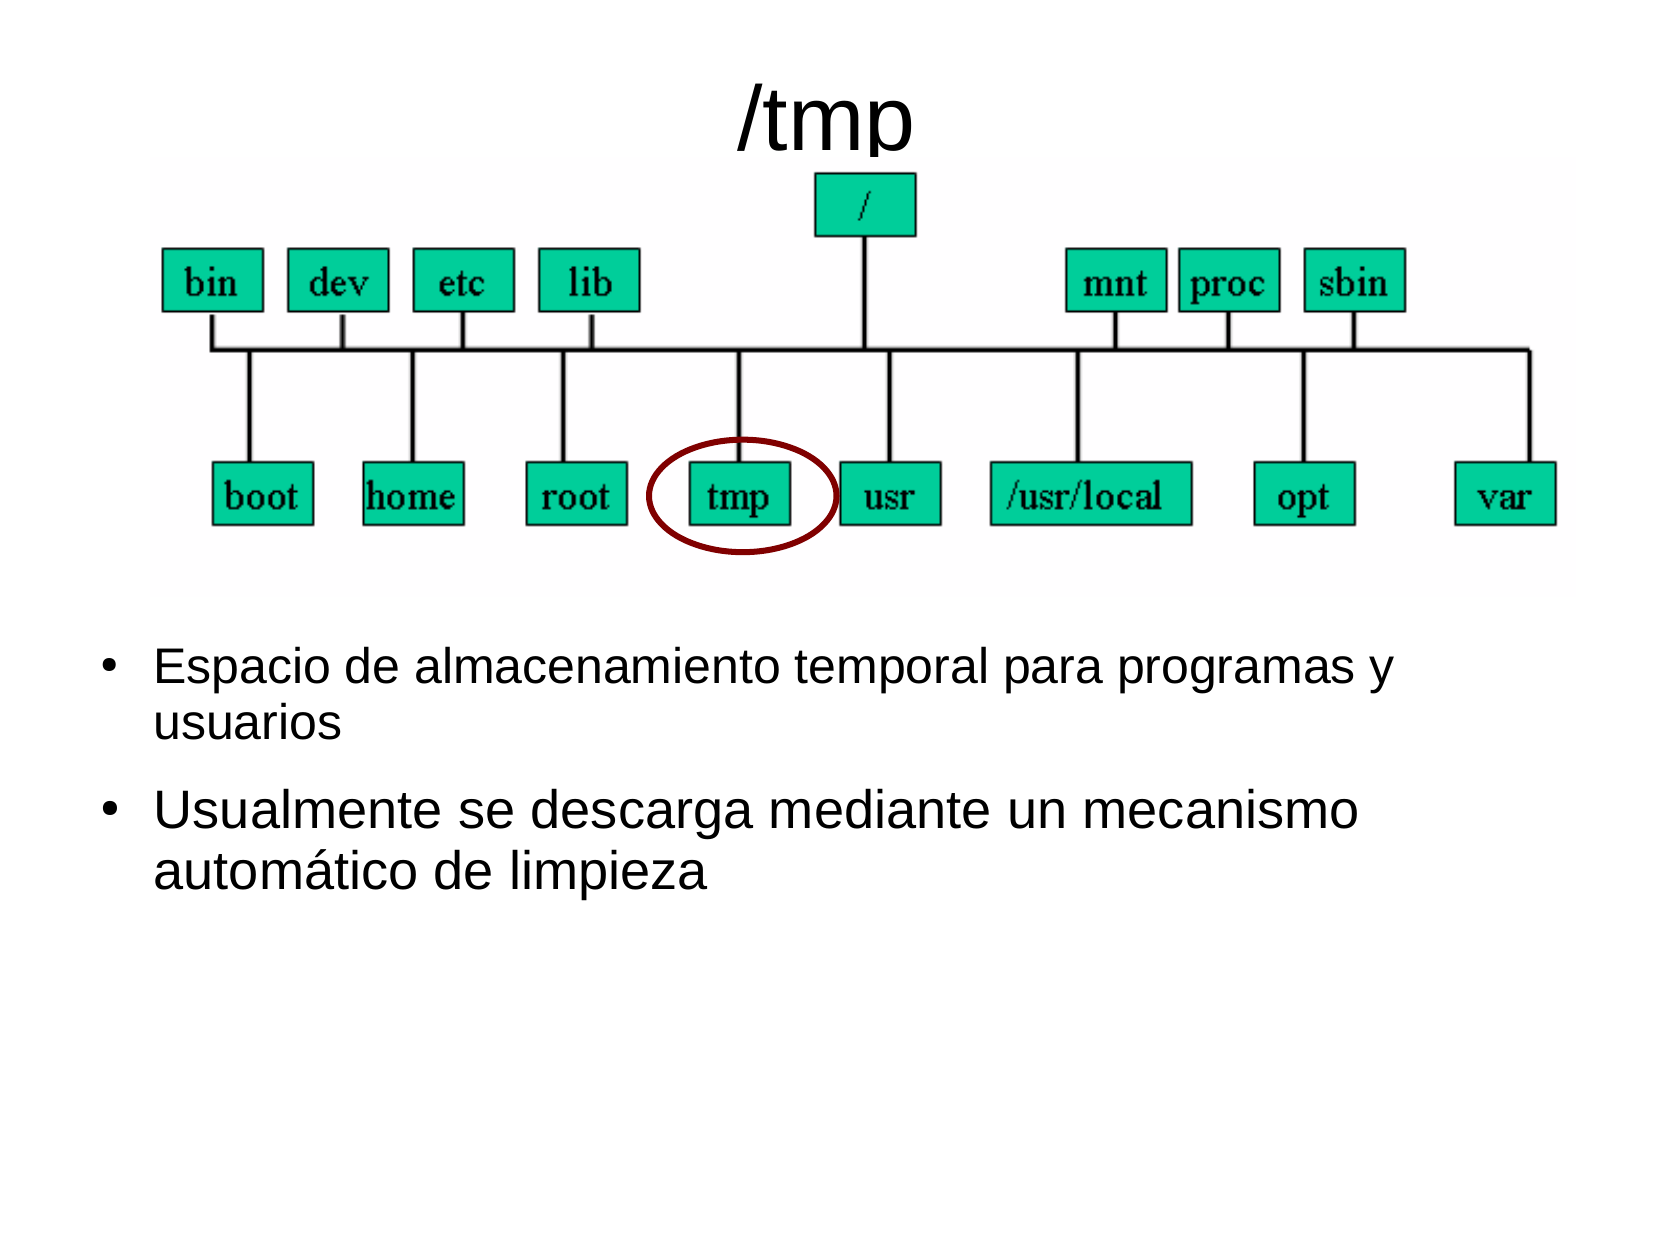

# /tmp
Espacio de almacenamiento temporal para programas y usuarios
Usualmente se descarga mediante un mecanismo automático de limpieza